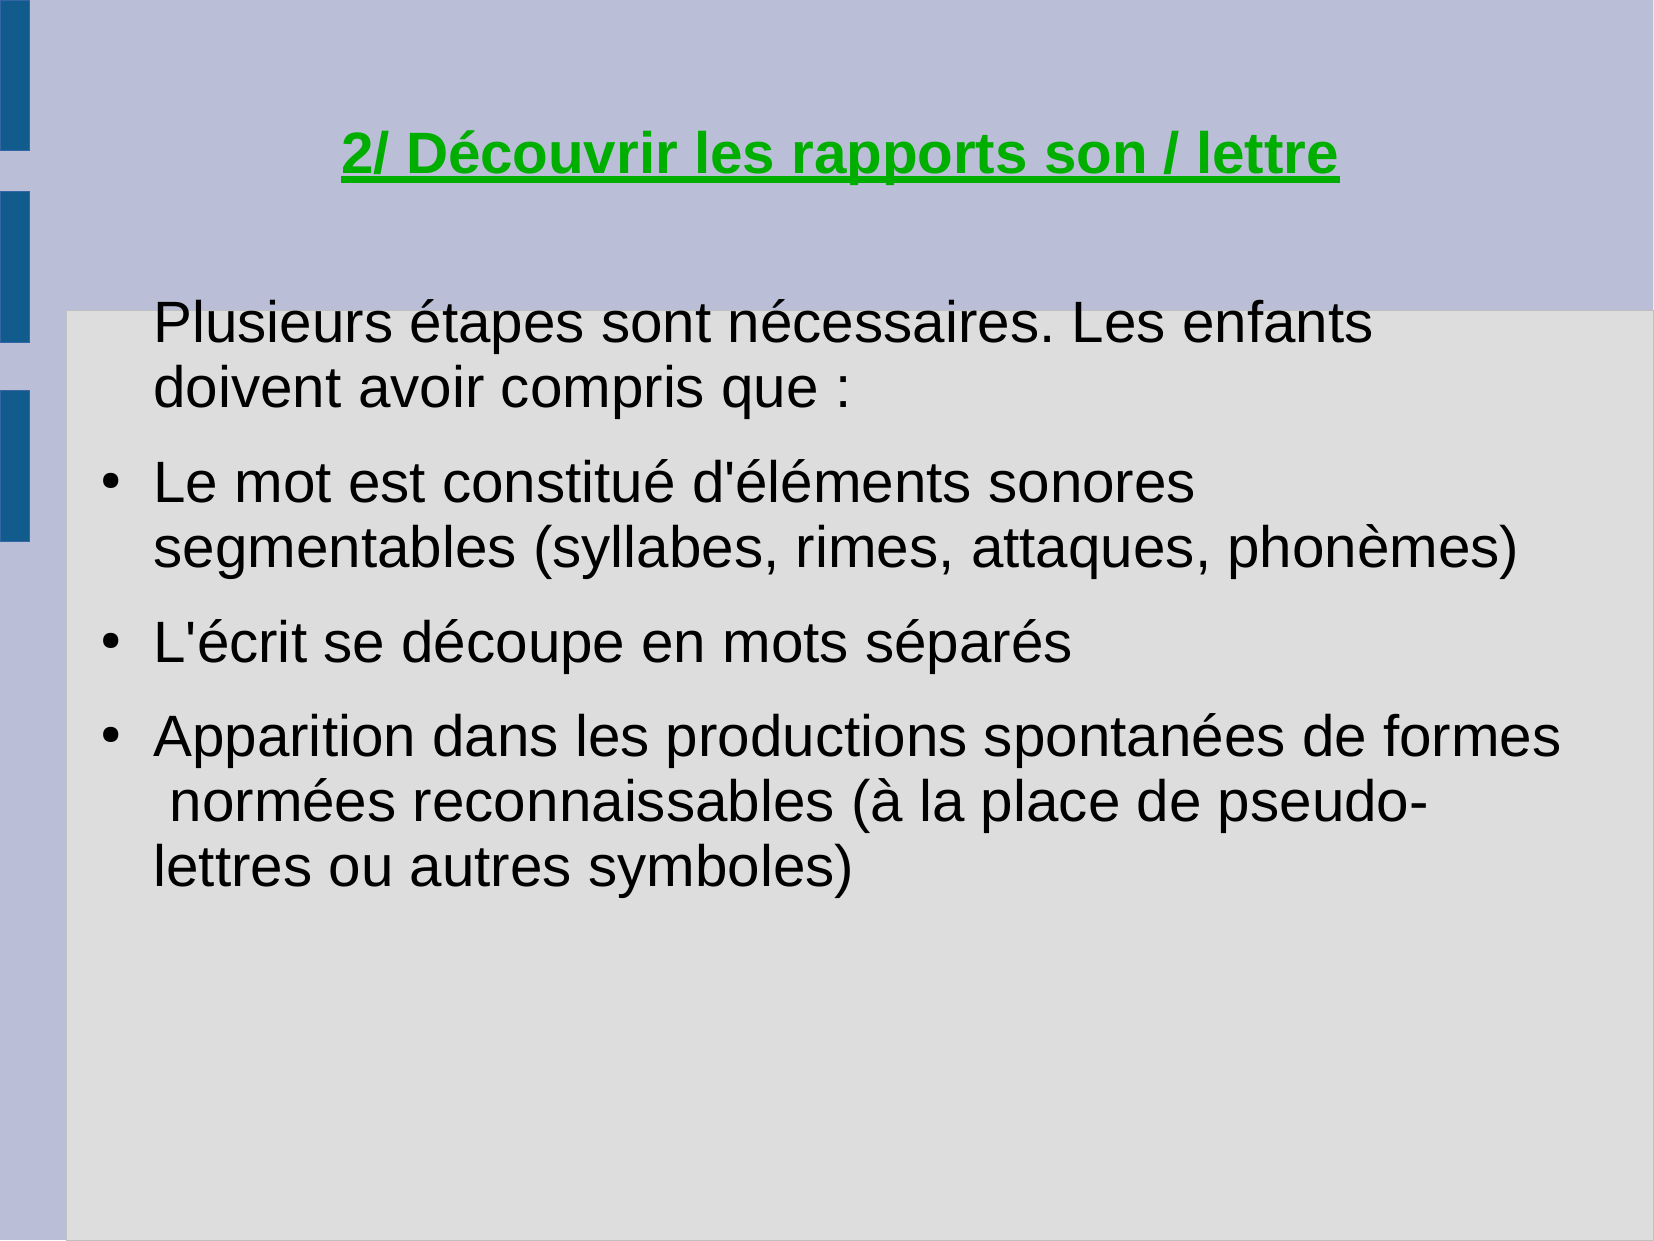

# 2/ Découvrir les rapports son / lettre
Plusieurs étapes sont nécessaires. Les enfants doivent avoir compris que :
Le mot est constitué d'éléments sonores segmentables (syllabes, rimes, attaques, phonèmes)
L'écrit se découpe en mots séparés
Apparition dans les productions spontanées de formes normées reconnaissables (à la place de pseudo-lettres ou autres symboles)